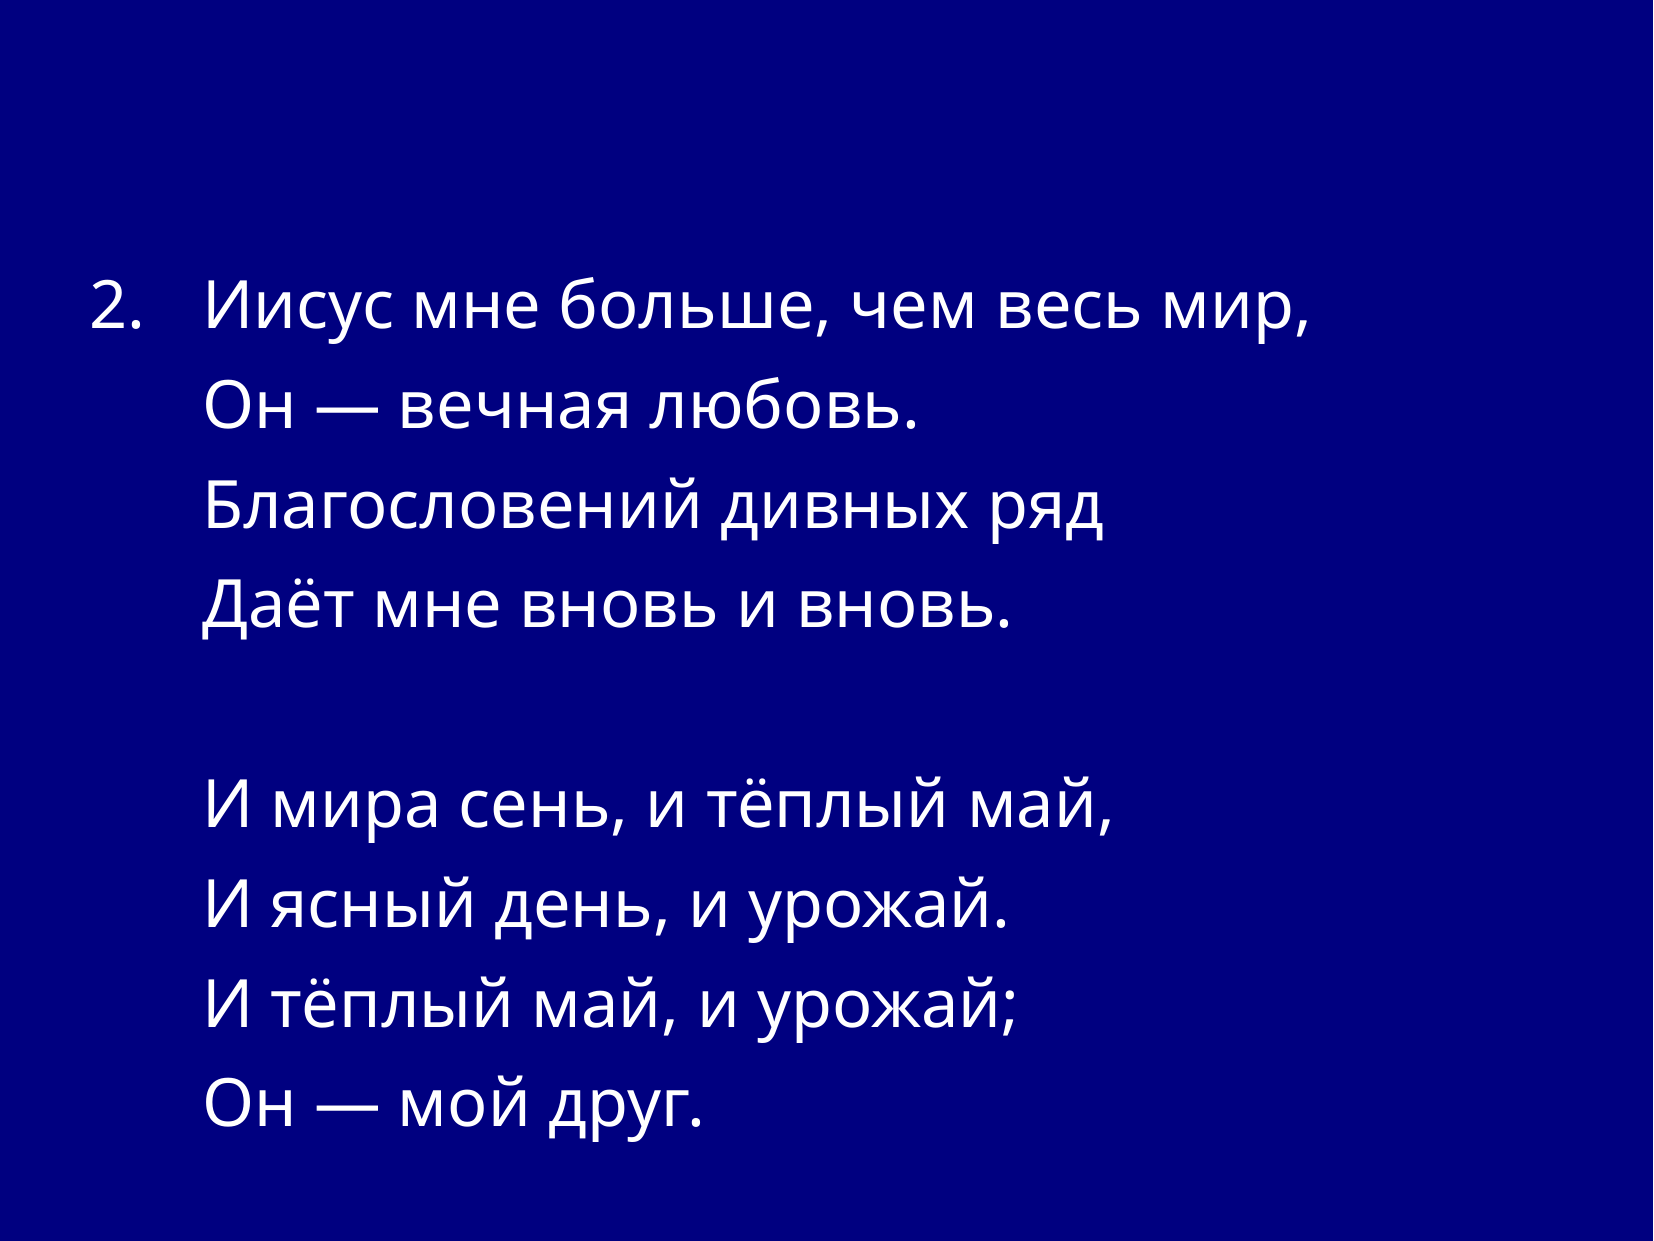

2.	Иисус мне больше, чем весь мир,
	Он — вечная любовь.
	Благословений дивных ряд
	Даёт мне вновь и вновь.
	И мира сень, и тёплый май,
	И ясный день, и урожай.
	И тёплый май, и урожай;
	Он — мой друг.